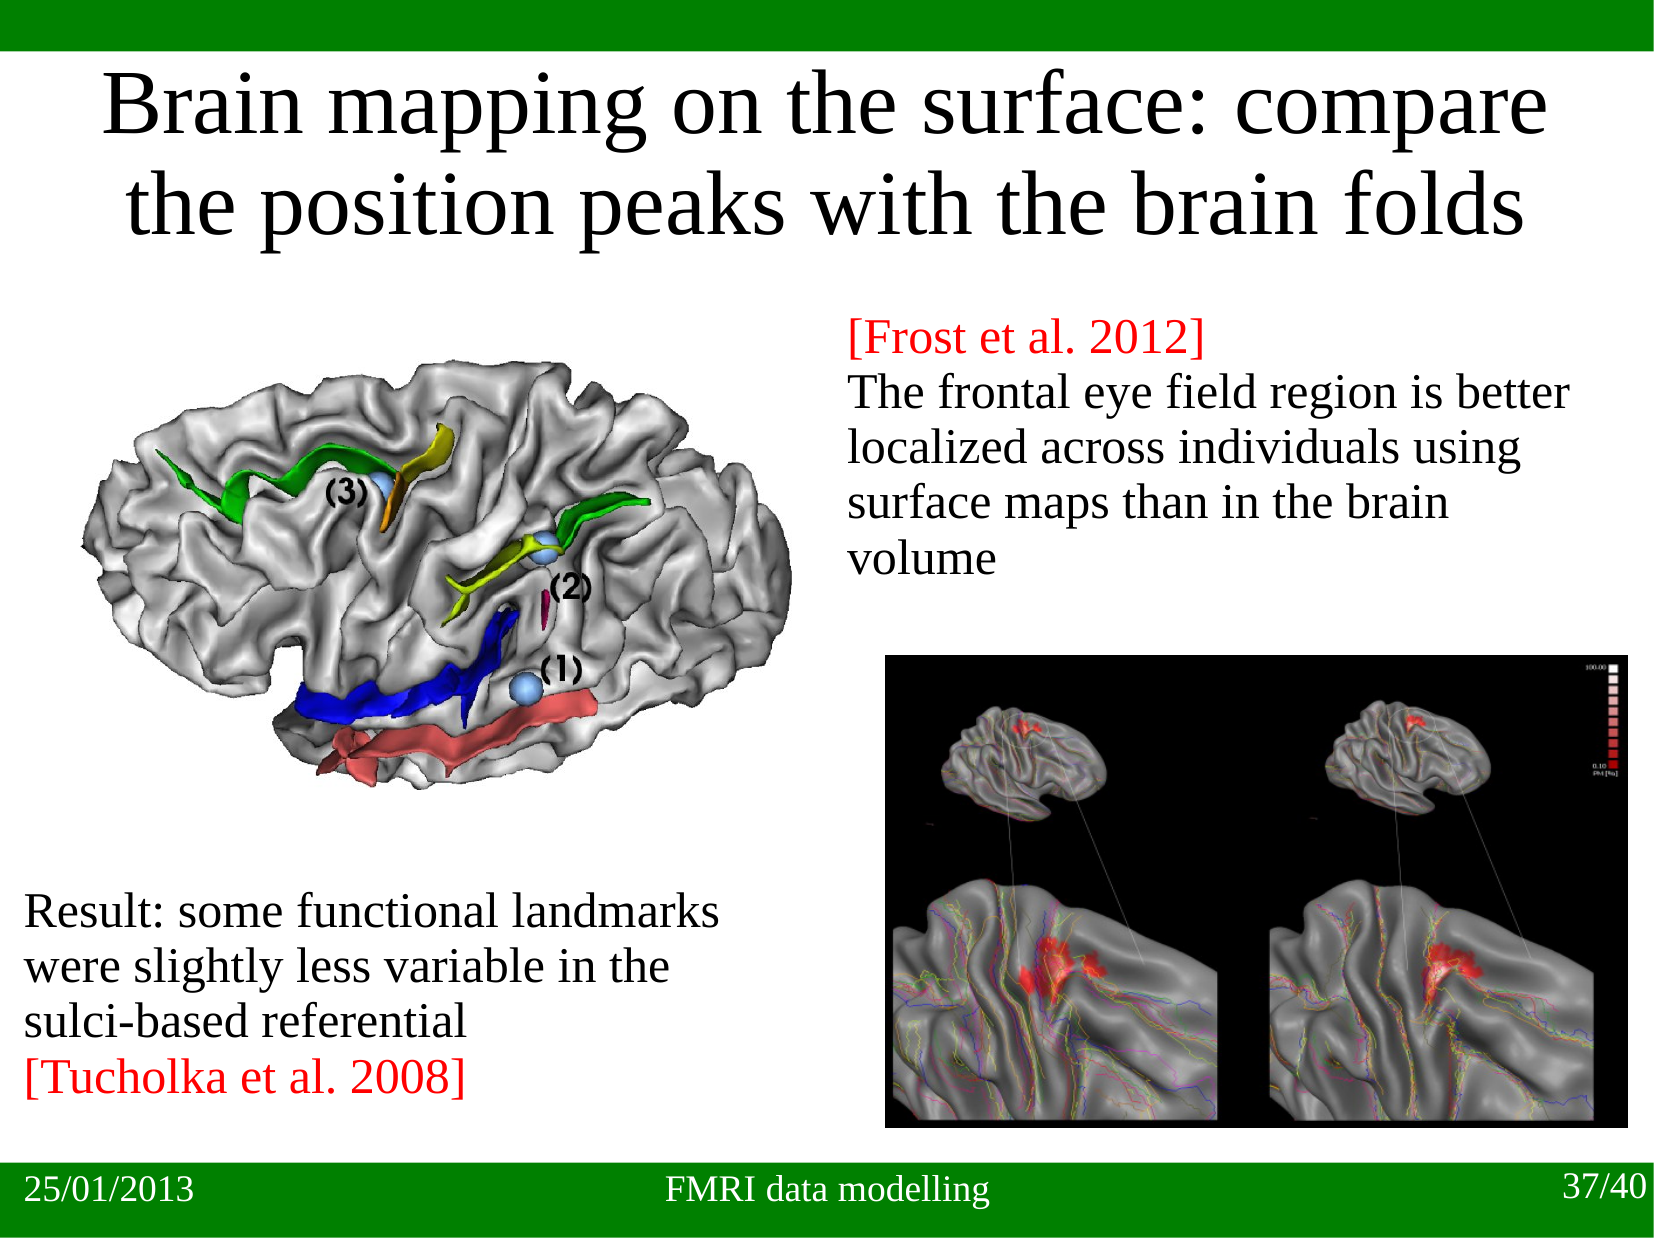

# Brain mapping on the surface: compare the position peaks with the brain folds
[Frost et al. 2012]
The frontal eye field region is better localized across individuals using surface maps than in the brain volume
Result: some functional landmarks were slightly less variable in the sulci-based referential
[Tucholka et al. 2008]
37